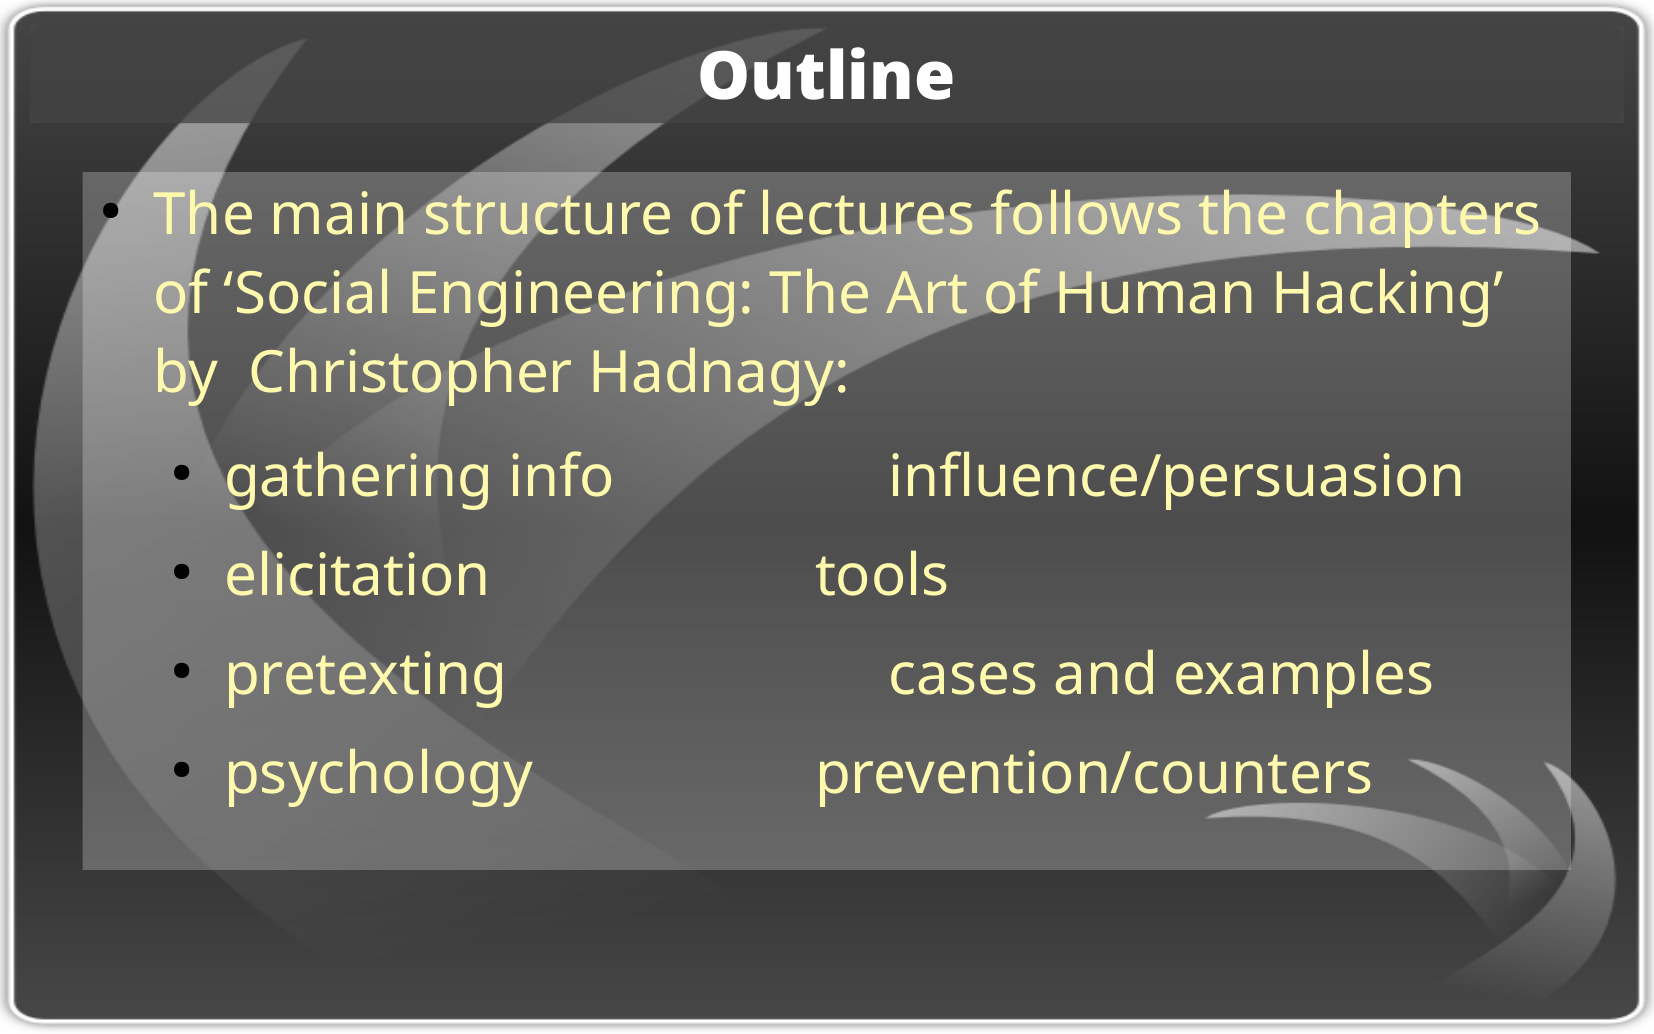

# Outline
The main structure of lectures follows the chapters of ‘Social Engineering: The Art of Human Hacking’ by Christopher Hadnagy:
gathering info				influence/persuasion
elicitation 			tools
pretexting 					cases and examples
psychology 				prevention/counters